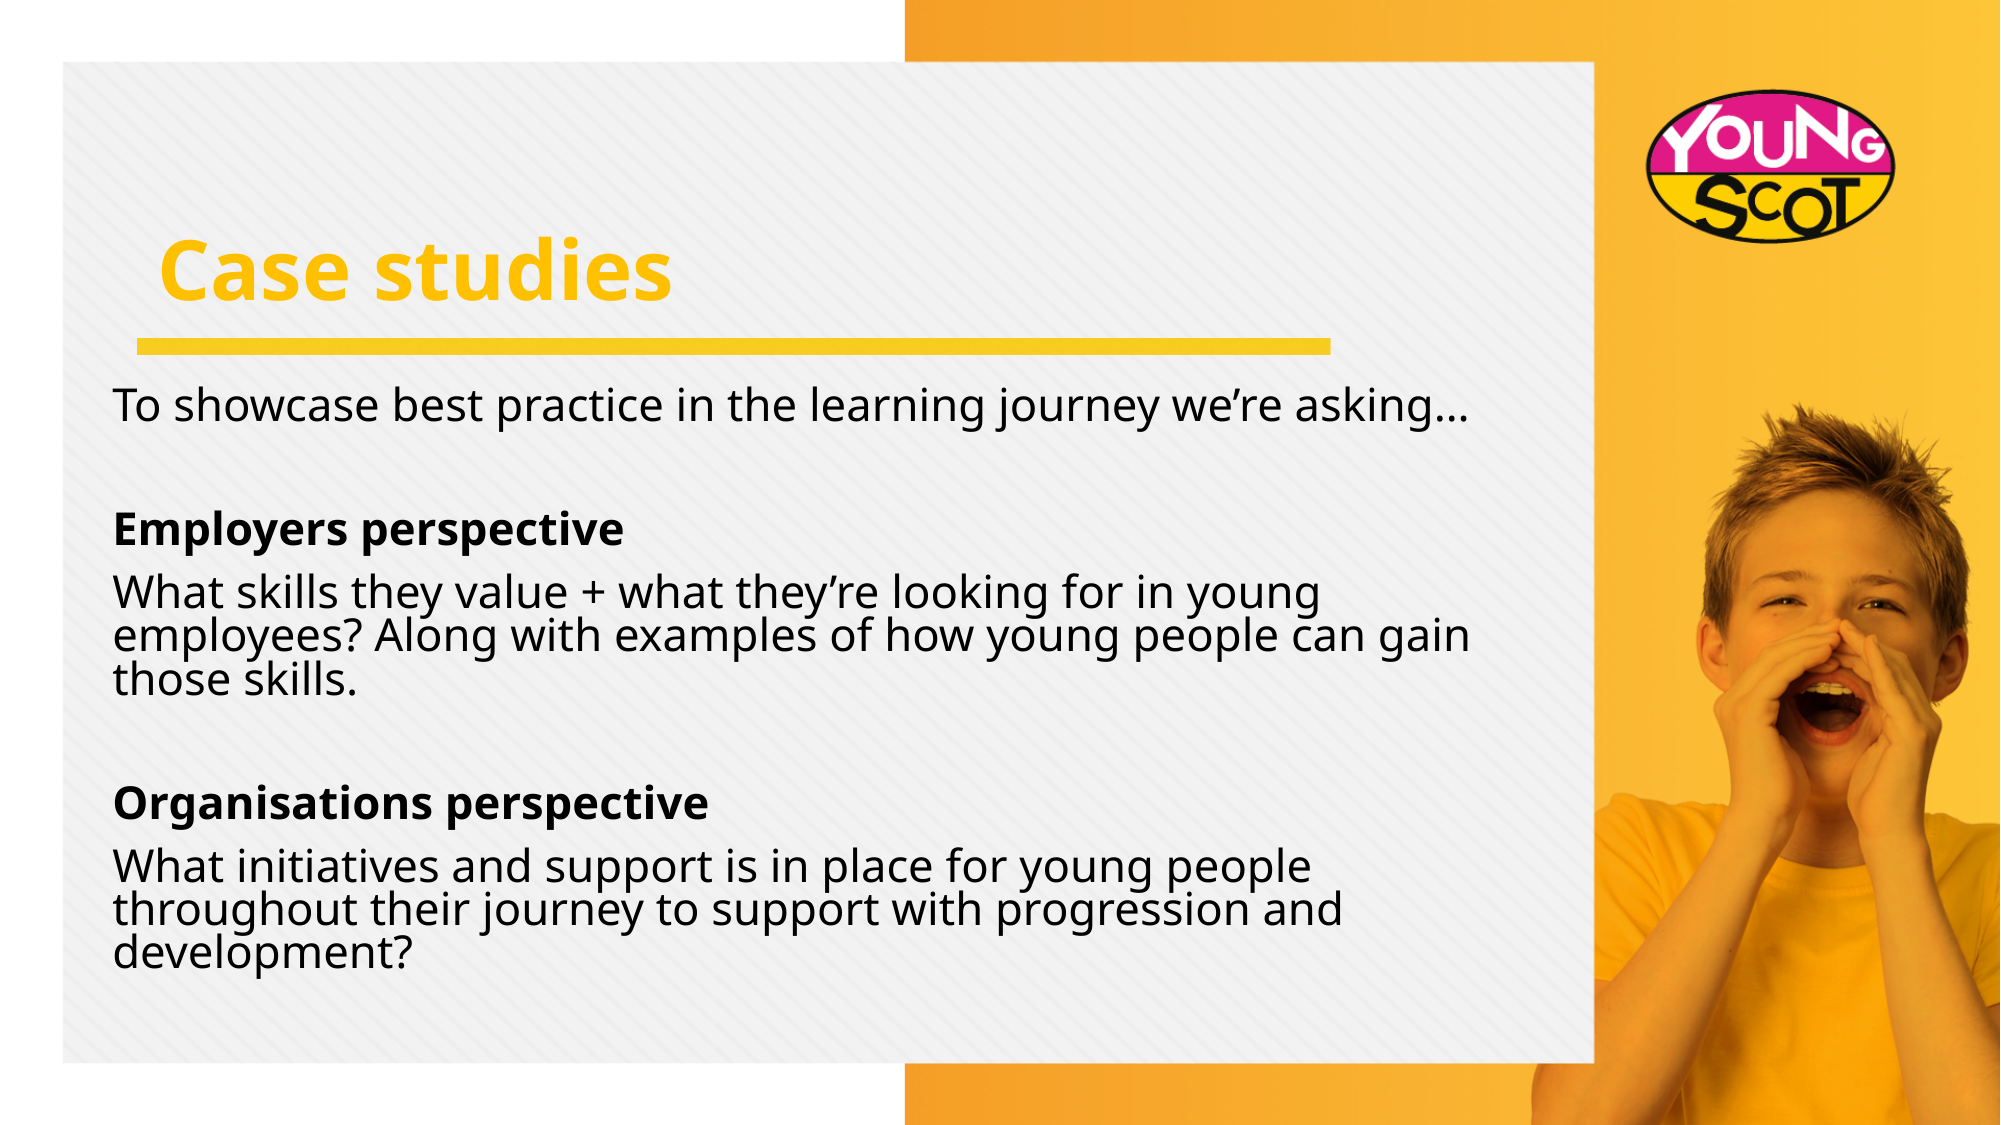

# Case studies
To showcase best practice in the learning journey we’re asking…
Employers perspective
What skills they value + what they’re looking for in young employees? Along with examples of how young people can gain those skills.
Organisations perspective
What initiatives and support is in place for young people throughout their journey to support with progression and development?